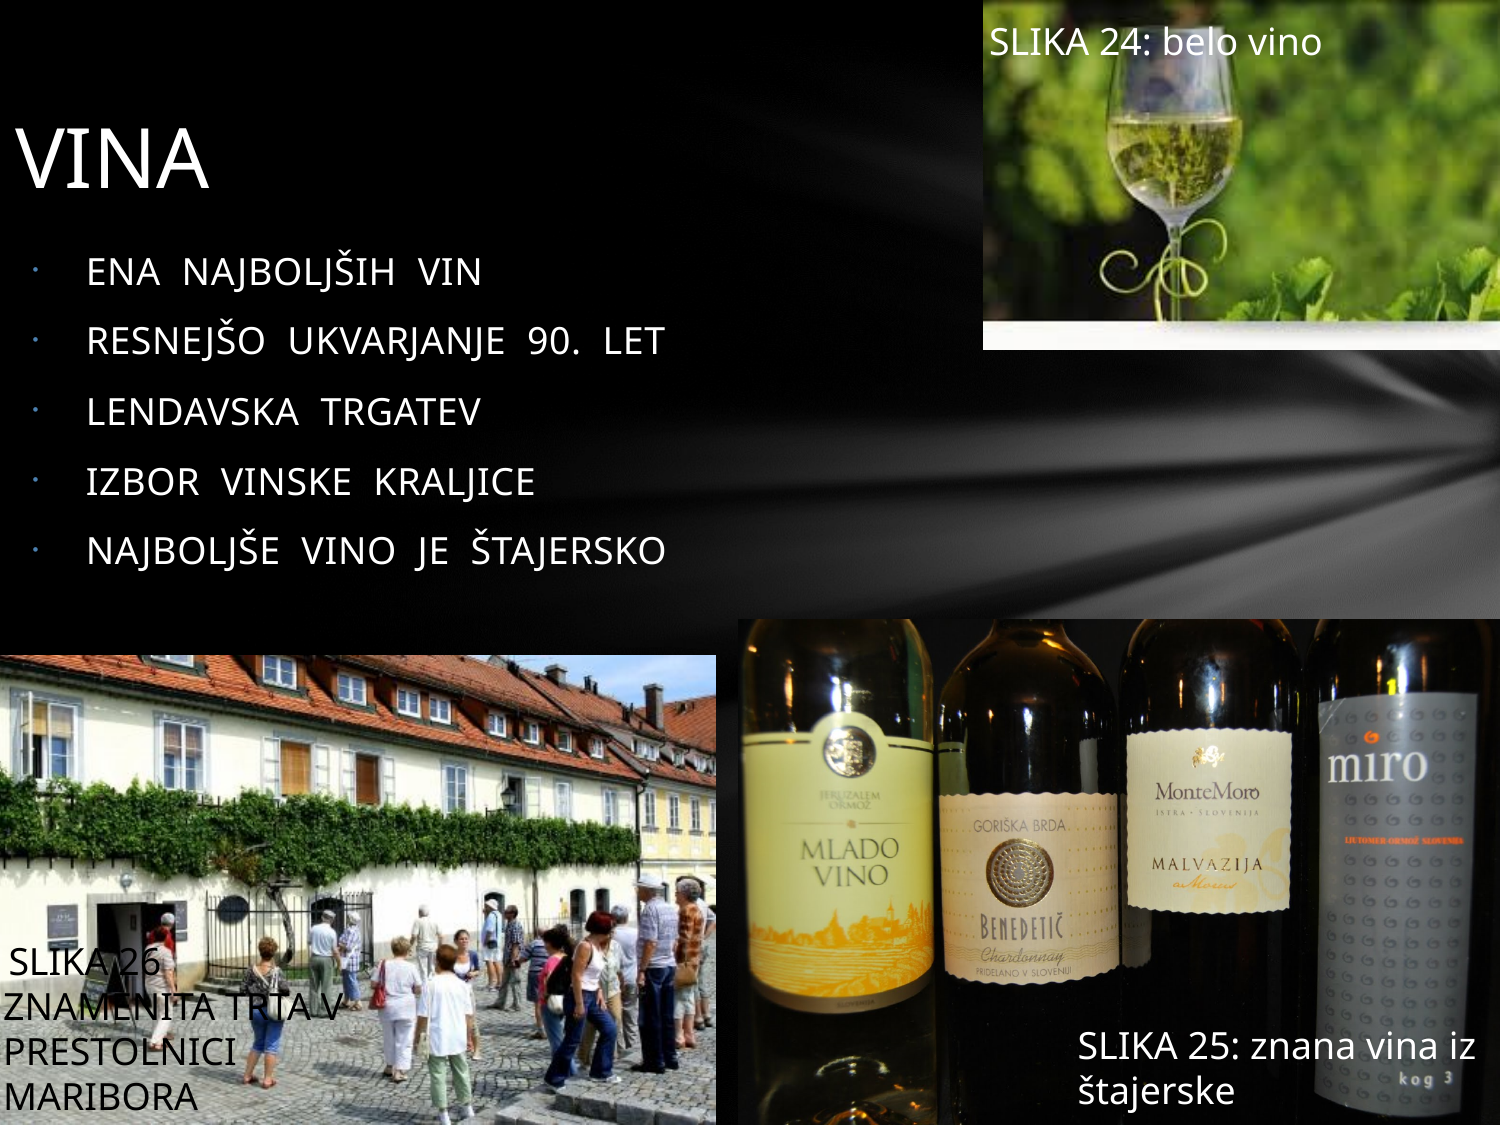

SLIKA 24: belo vino
VINA
# ENA NAJBOLJŠIH VIN
RESNEJŠO UKVARJANJE 90. LET
LENDAVSKA TRGATEV
IZBOR VINSKE KRALJICE
NAJBOLJŠE VINO JE ŠTAJERSKO
 SLIKA 26 ZNAMENITA TRTA V PRESTOLNICI MARIBORA
SLIKA 25: znana vina iz štajerske